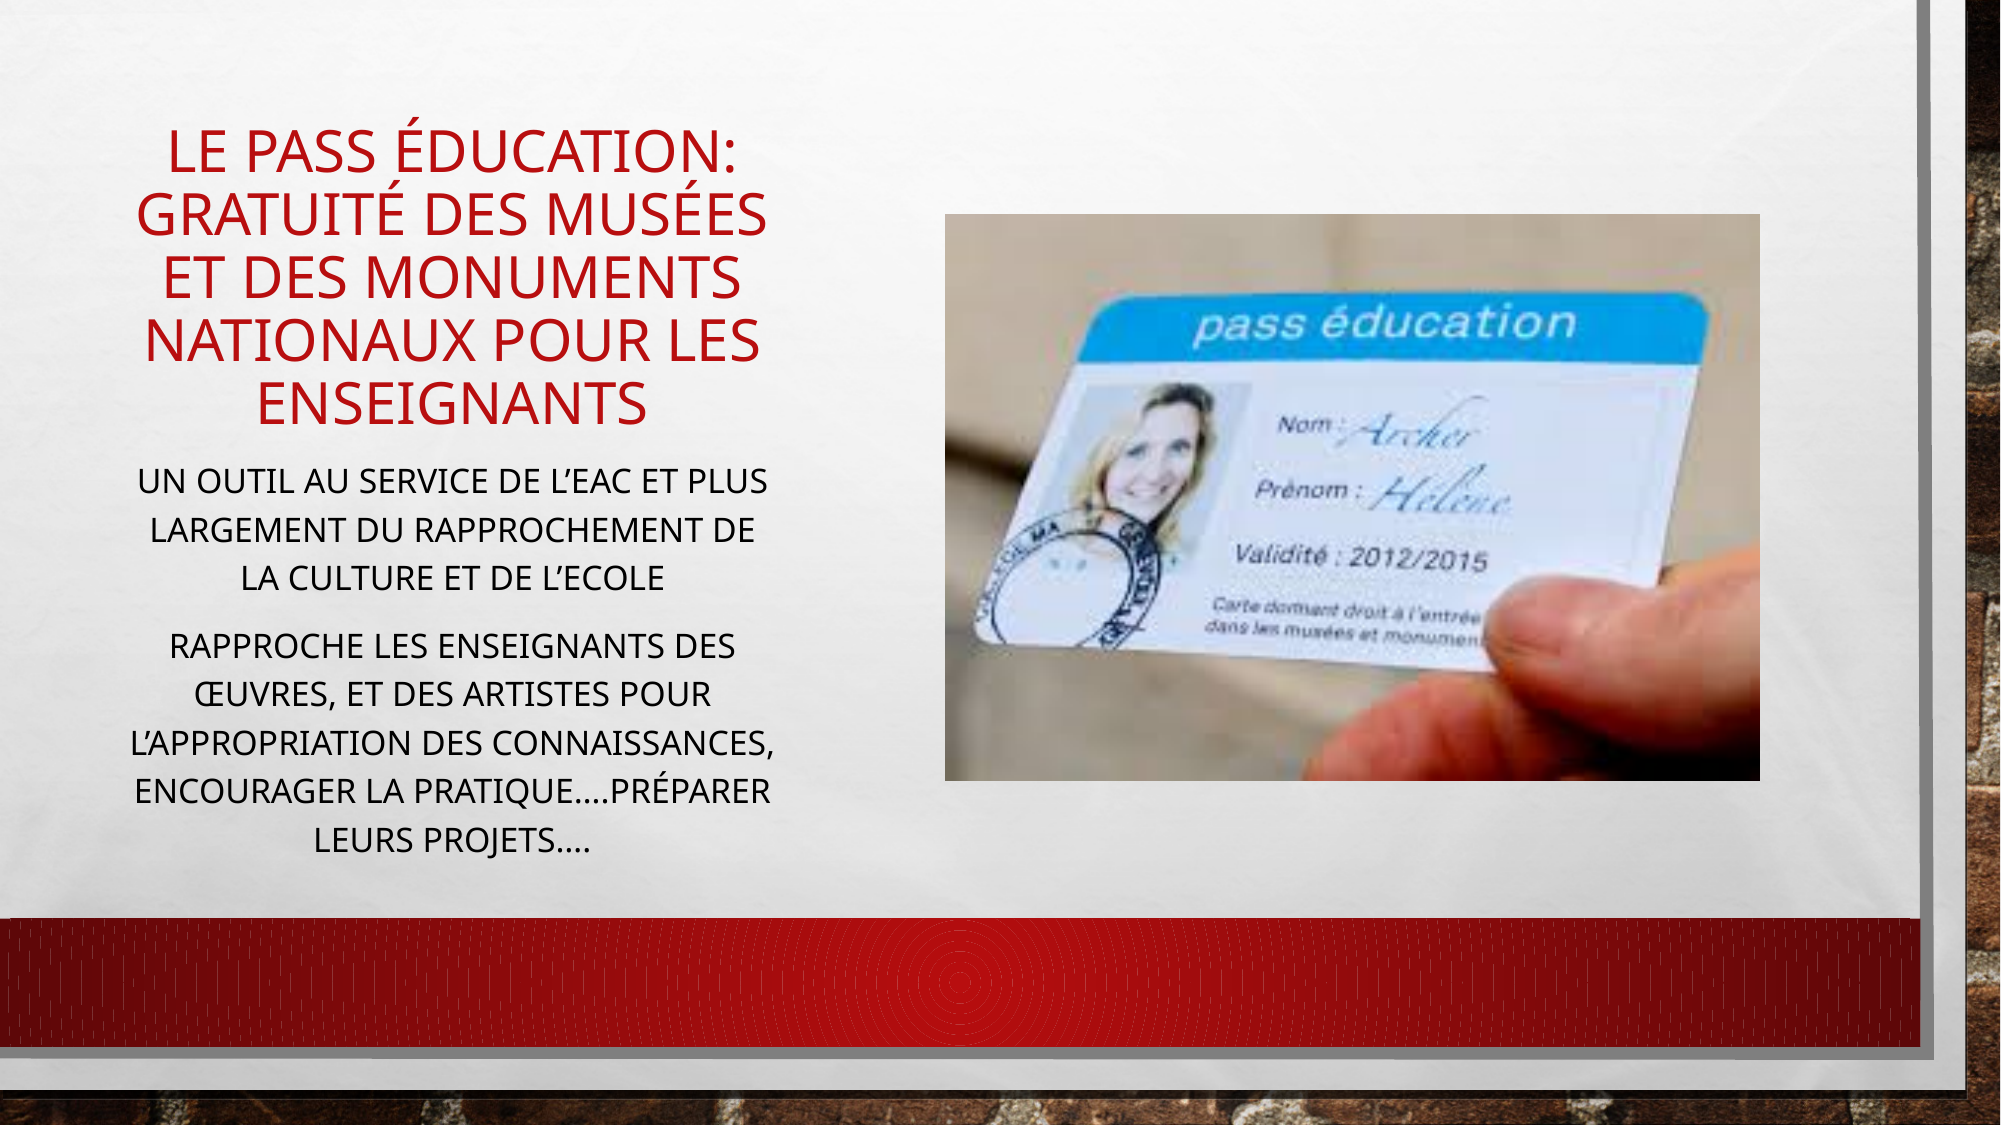

# Le pass éducation: gratuité des musées et des monuments nationaux pour les enseignants
Un outil au service de l’EAC et plus largement du rapprochement de la Culture et de l’Ecole
Rapproche les enseignants des œuvres, et des artistes pour l’appropriation des connaissances, encourager la pratique….préparer leurs projets….